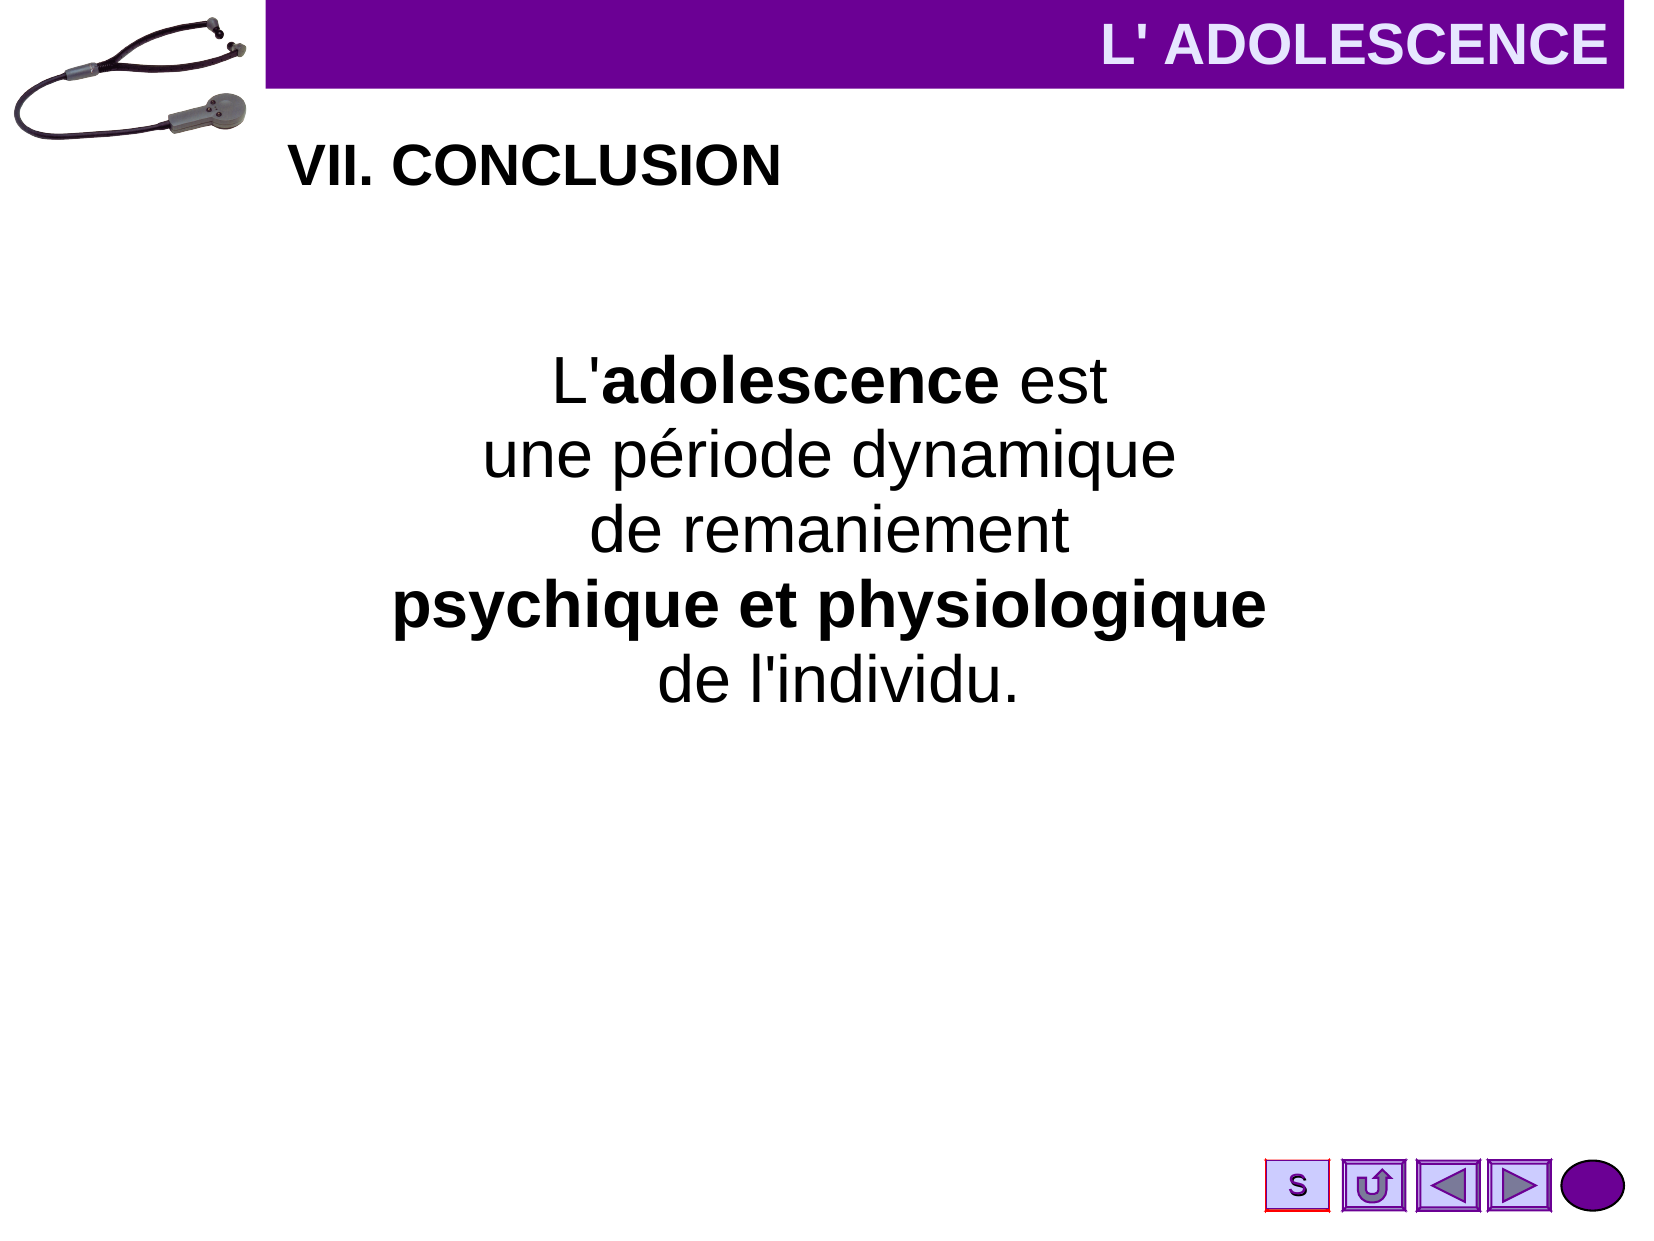

L' ADOLESCENCE
VII. CONCLUSION
L'adolescence est
une période dynamique
de remaniement
psychique et physiologique
de l'individu.